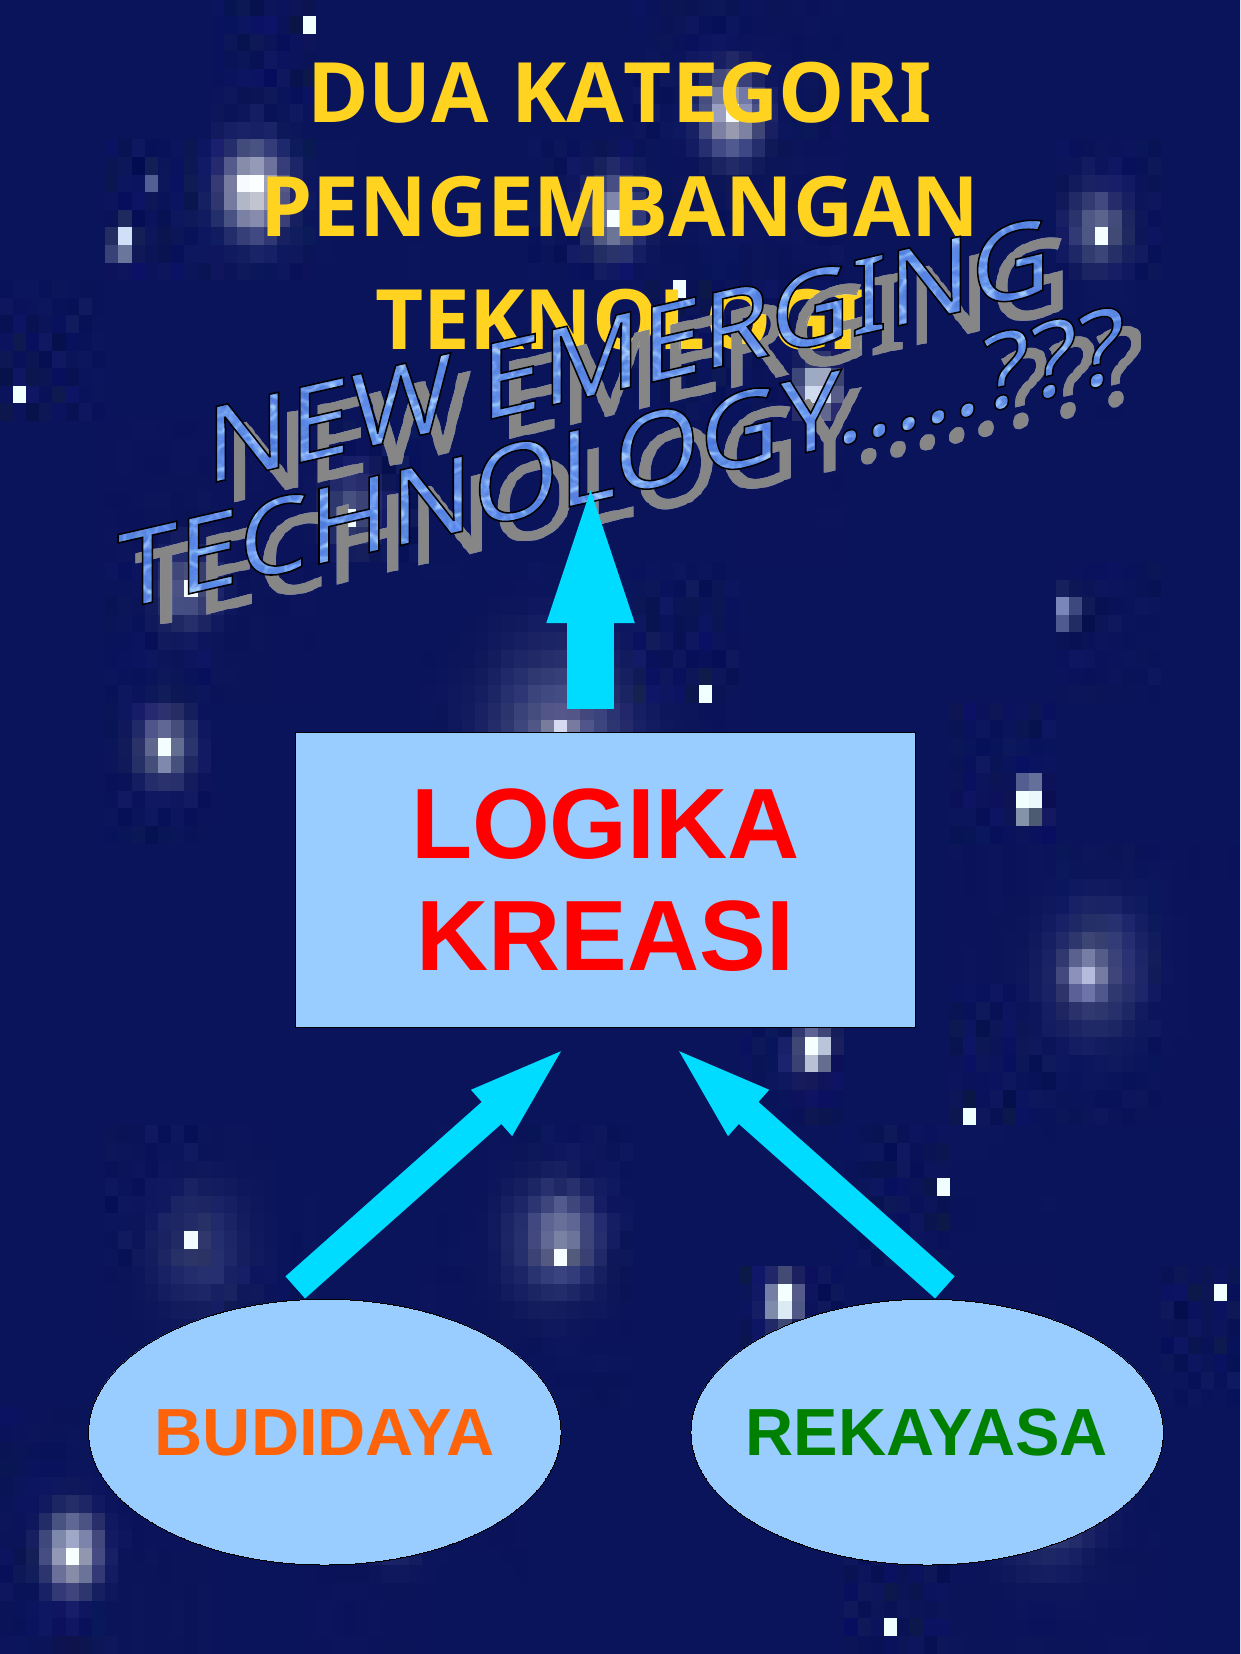

# DUA KATEGORI PENGEMBANGAN TEKNOLOGI
NEW EMERGING
TECHNOLOGY.....???
LOGIKA
KREASI
BUDIDAYA
REKAYASA